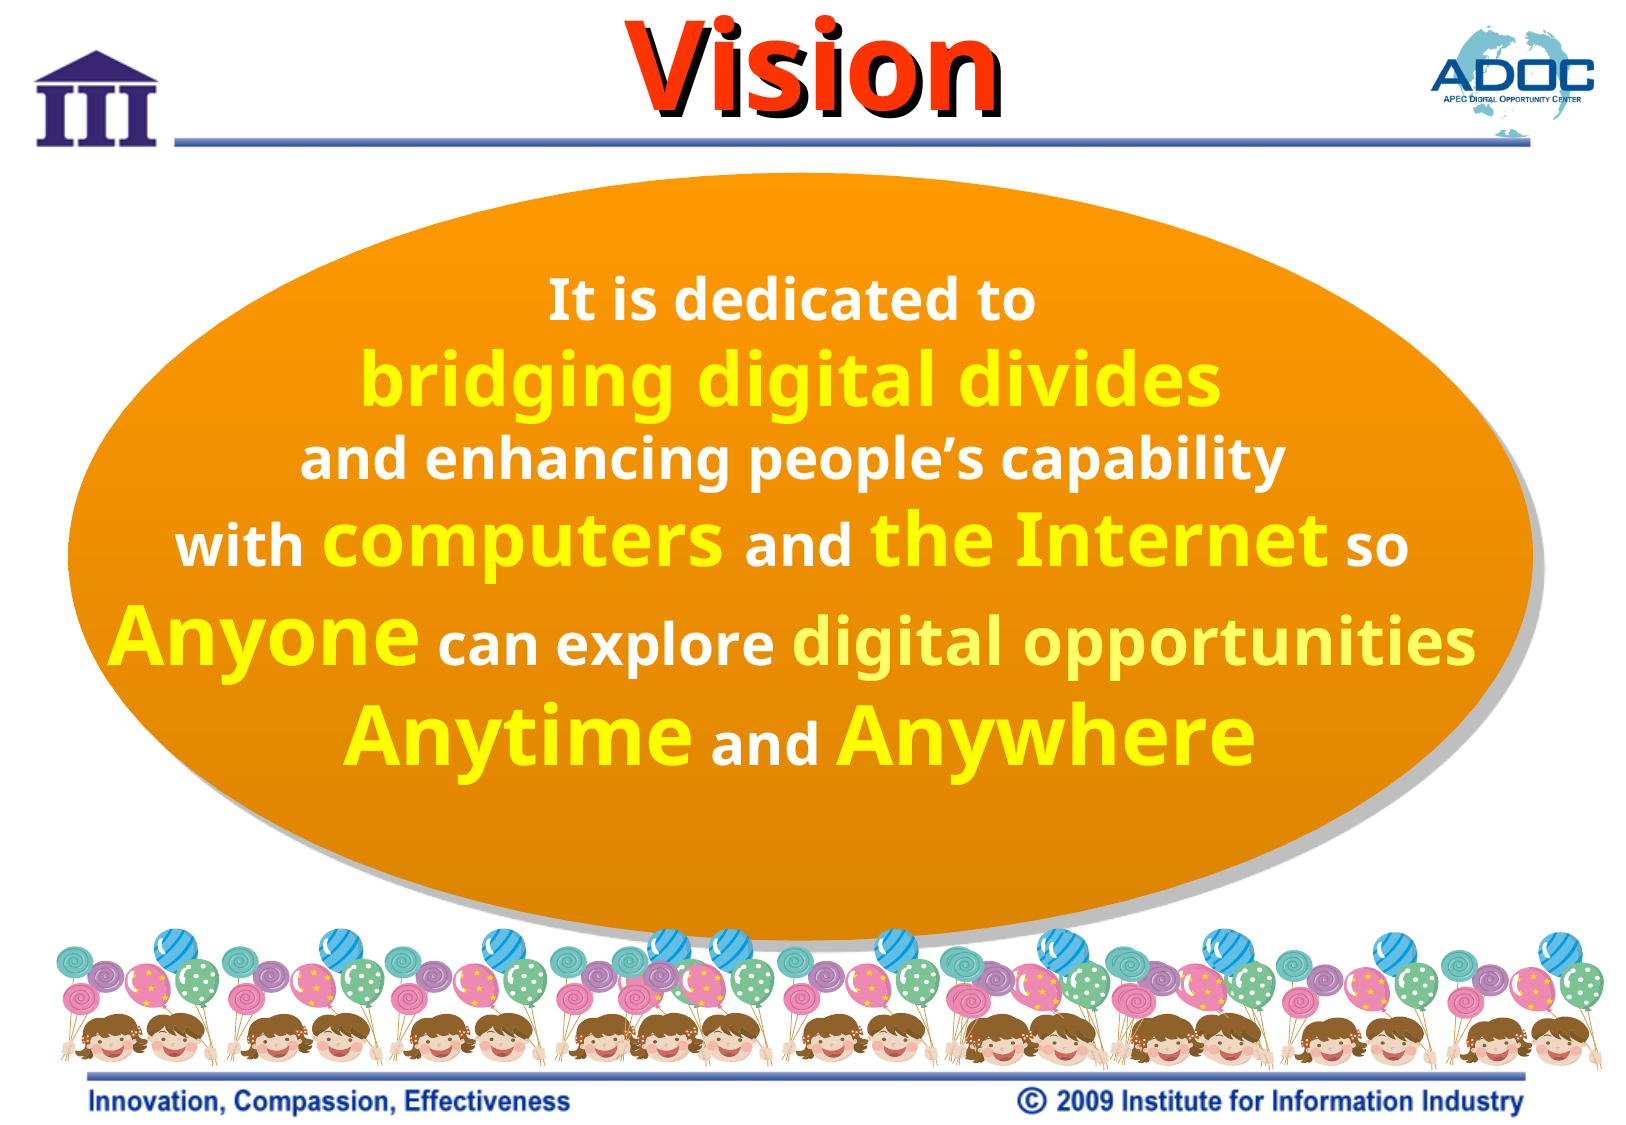

# Vision
It is dedicated to
bridging digital divides
and enhancing people’s capability
with computers and the Internet so
Anyone can explore digital opportunities
Anytime and Anywhere